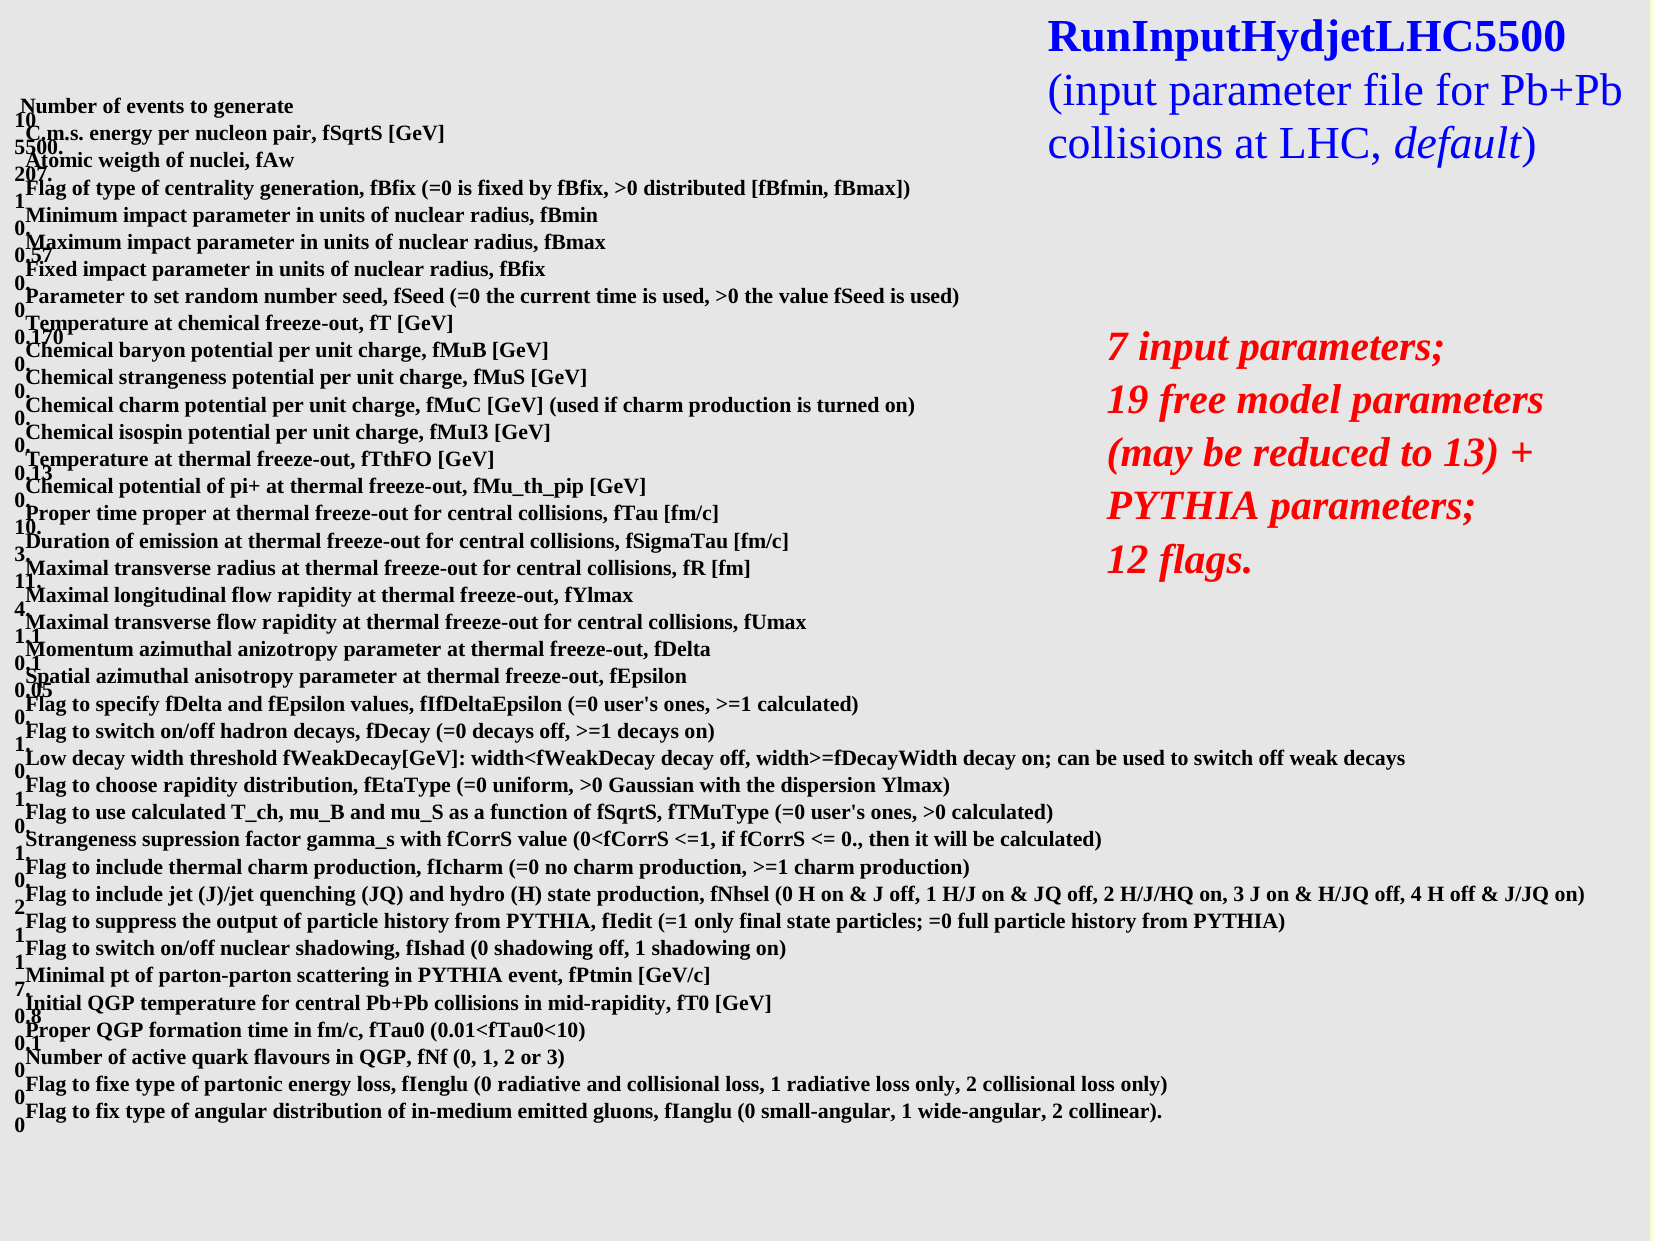

Number of events to generate
10
 C.m.s. energy per nucleon pair, fSqrtS [GeV]
5500.
 Atomic weigth of nuclei, fAw
207.
 Flag of type of centrality generation, fBfix (=0 is fixed by fBfix, >0 distributed [fBfmin, fBmax])
1
 Minimum impact parameter in units of nuclear radius, fBmin
0.
 Maximum impact parameter in units of nuclear radius, fBmax
0.57
 Fixed impact parameter in units of nuclear radius, fBfix
0.
 Parameter to set random number seed, fSeed (=0 the current time is used, >0 the value fSeed is used)
0
 Temperature at chemical freeze-out, fT [GeV]
0.170
 Chemical baryon potential per unit charge, fMuB [GeV]
0.
 Chemical strangeness potential per unit charge, fMuS [GeV]
0.
 Chemical charm potential per unit charge, fMuC [GeV] (used if charm production is turned on)
0.
 Chemical isospin potential per unit charge, fMuI3 [GeV]
0.
 Temperature at thermal freeze-out, fTthFO [GeV]
0.13
 Chemical potential of pi+ at thermal freeze-out, fMu_th_pip [GeV]
0.
 Proper time proper at thermal freeze-out for central collisions, fTau [fm/c]
10.
 Duration of emission at thermal freeze-out for central collisions, fSigmaTau [fm/c]
3.
 Maximal transverse radius at thermal freeze-out for central collisions, fR [fm]
11.
 Maximal longitudinal flow rapidity at thermal freeze-out, fYlmax
4.
 Maximal transverse flow rapidity at thermal freeze-out for central collisions, fUmax
1.1
 Momentum azimuthal anizotropy parameter at thermal freeze-out, fDelta
0.1
 Spatial azimuthal anisotropy parameter at thermal freeze-out, fEpsilon
0.05
 Flag to specify fDelta and fEpsilon values, fIfDeltaEpsilon (=0 user's ones, >=1 calculated)
0.
 Flag to switch on/off hadron decays, fDecay (=0 decays off, >=1 decays on)
1.
 Low decay width threshold fWeakDecay[GeV]: width<fWeakDecay decay off, width>=fDecayWidth decay on; can be used to switch off weak decays
0.
 Flag to choose rapidity distribution, fEtaType (=0 uniform, >0 Gaussian with the dispersion Ylmax)
1.
 Flag to use calculated T_ch, mu_B and mu_S as a function of fSqrtS, fTMuType (=0 user's ones, >0 calculated)
0.
 Strangeness supression factor gamma_s with fCorrS value (0<fCorrS <=1, if fCorrS <= 0., then it will be calculated)
1.
 Flag to include thermal charm production, fIcharm (=0 no charm production, >=1 charm production)
0.
 Flag to include jet (J)/jet quenching (JQ) and hydro (H) state production, fNhsel (0 H on & J off, 1 H/J on & JQ off, 2 H/J/HQ on, 3 J on & H/JQ off, 4 H off & J/JQ on)
2
 Flag to suppress the output of particle history from PYTHIA, fIedit (=1 only final state particles; =0 full particle history from PYTHIA)
1
 Flag to switch on/off nuclear shadowing, fIshad (0 shadowing off, 1 shadowing on)
1
 Minimal pt of parton-parton scattering in PYTHIA event, fPtmin [GeV/c]
7.
 Initial QGP temperature for central Pb+Pb collisions in mid-rapidity, fT0 [GeV]
0.8
 Proper QGP formation time in fm/c, fTau0 (0.01<fTau0<10)
0.1
 Number of active quark flavours in QGP, fNf (0, 1, 2 or 3)
0
 Flag to fixe type of partonic energy loss, fIenglu (0 radiative and collisional loss, 1 radiative loss only, 2 collisional loss only)
0
 Flag to fix type of angular distribution of in-medium emitted gluons, fIanglu (0 small-angular, 1 wide-angular, 2 collinear).
0
RunInputHydjetLHC5500
(input parameter file for Pb+Pb
collisions at LHC, default)
7 input parameters;
19 free model parameters
(may be reduced to 13) +
PYTHIA parameters;
12 flags.